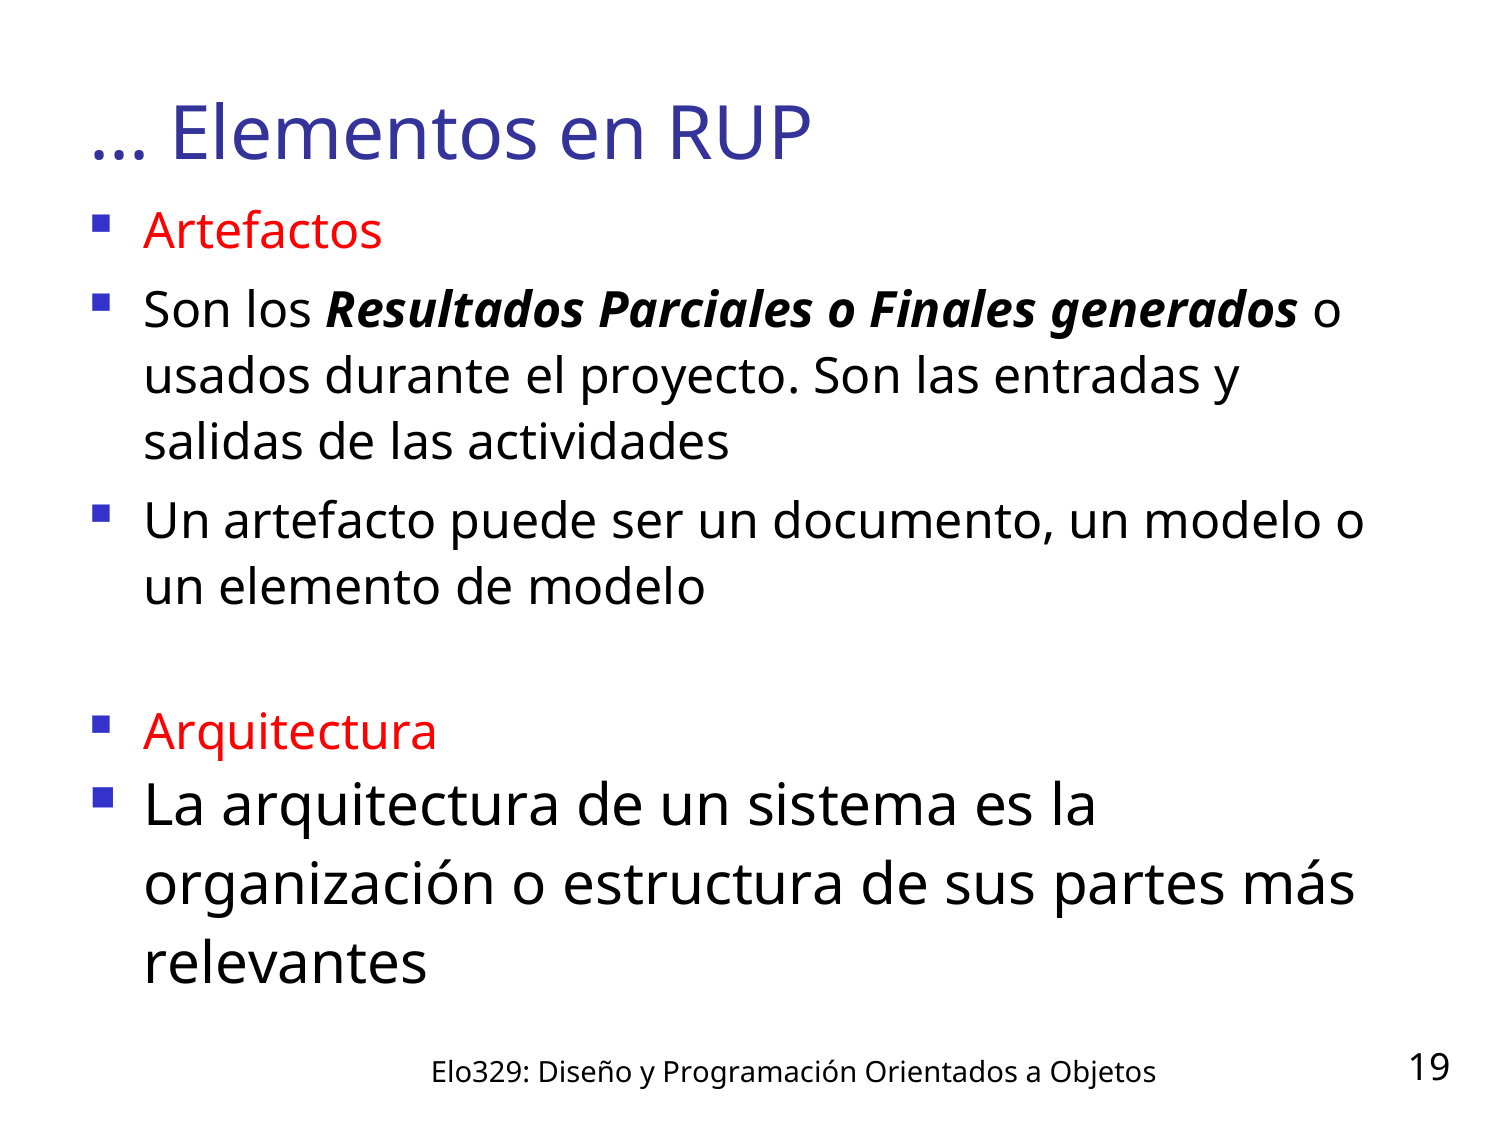

# ... Elementos en RUP
Artefactos
Son los Resultados Parciales o Finales generados o usados durante el proyecto. Son las entradas y salidas de las actividades
Un artefacto puede ser un documento, un modelo o un elemento de modelo
Arquitectura
La arquitectura de un sistema es la organización o estructura de sus partes más relevantes
ELO329: Diseño y Programación Orientadas a Objetos
19